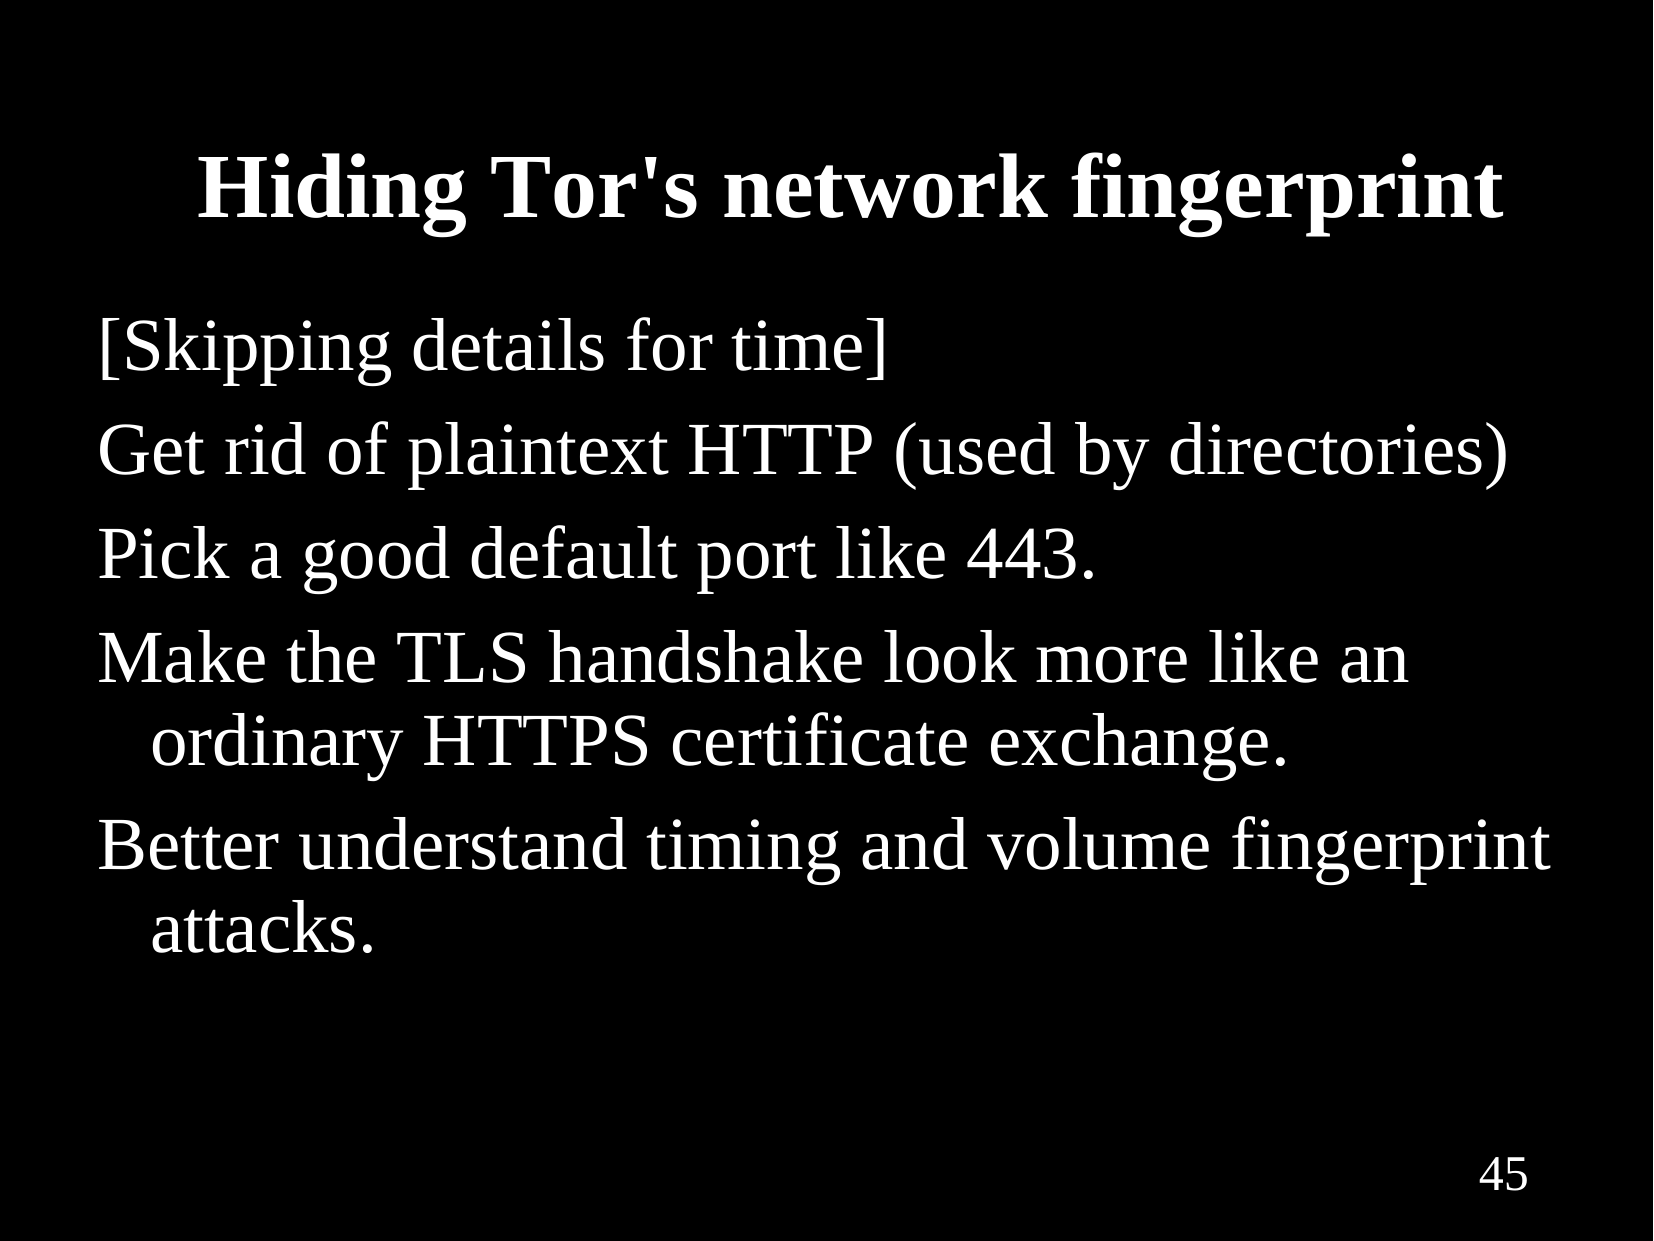

# Hiding Tor's network fingerprint
[Skipping details for time]
Get rid of plaintext HTTP (used by directories)
Pick a good default port like 443.
Make the TLS handshake look more like an ordinary HTTPS certificate exchange.
Better understand timing and volume fingerprint attacks.